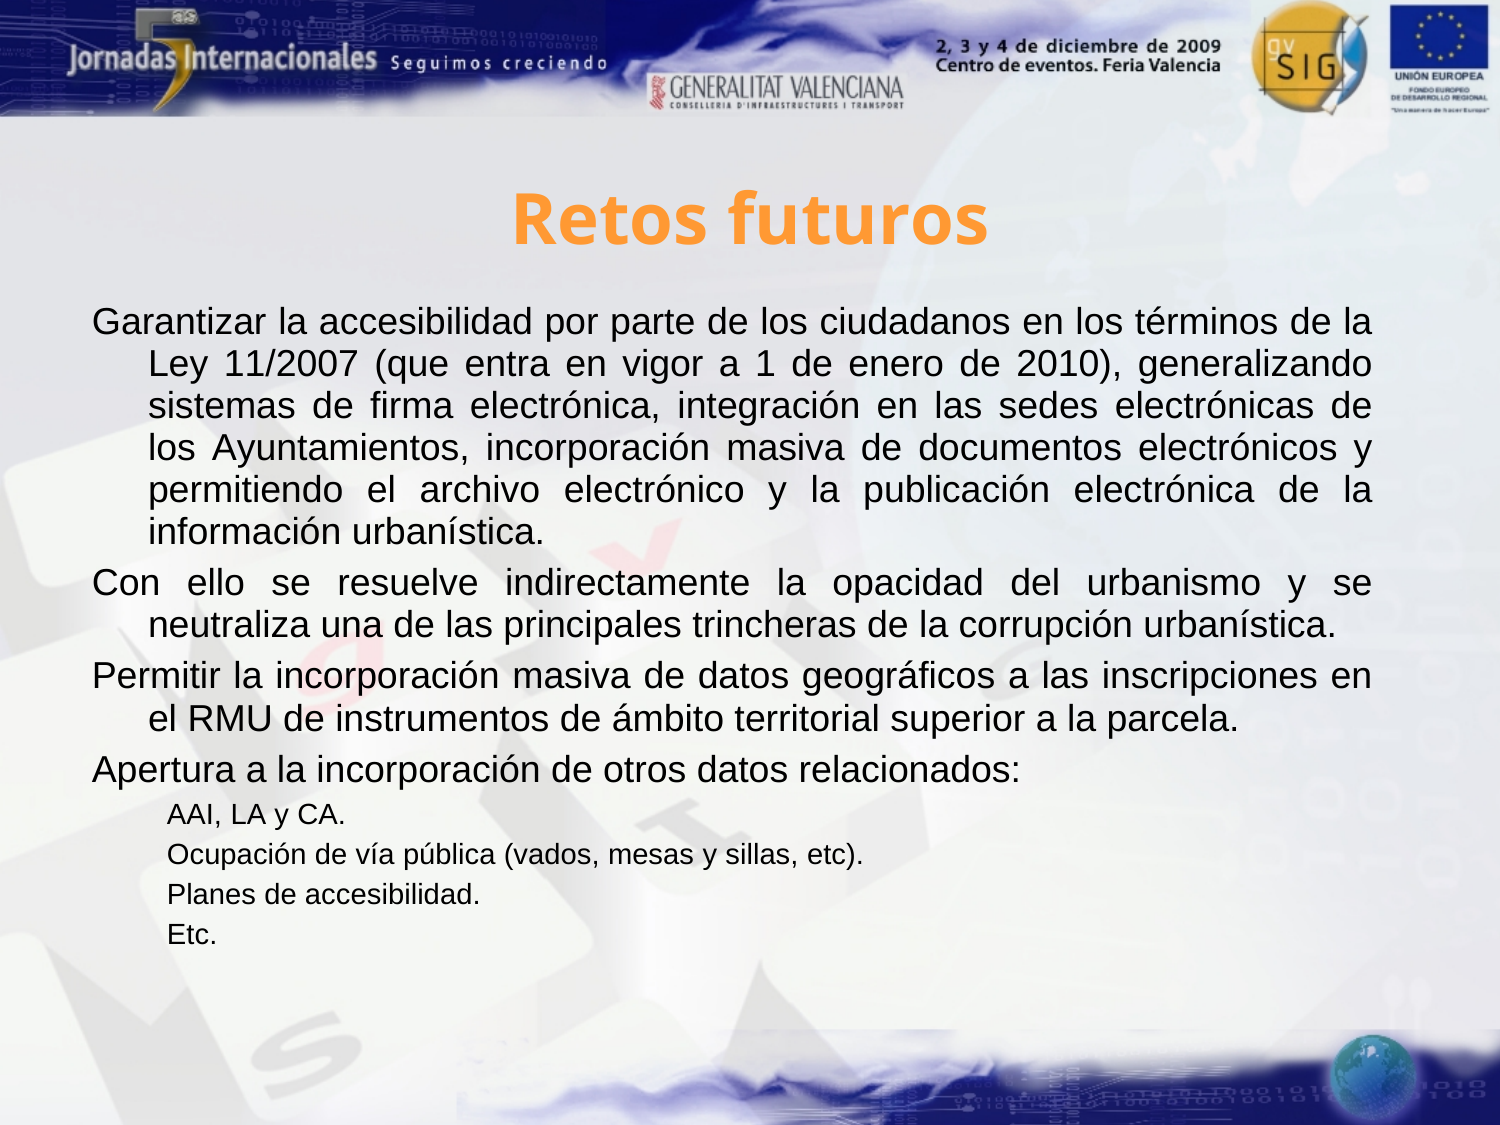

Retos futuros
# Garantizar la accesibilidad por parte de los ciudadanos en los términos de la Ley 11/2007 (que entra en vigor a 1 de enero de 2010), generalizando sistemas de firma electrónica, integración en las sedes electrónicas de los Ayuntamientos, incorporación masiva de documentos electrónicos y permitiendo el archivo electrónico y la publicación electrónica de la información urbanística.
Con ello se resuelve indirectamente la opacidad del urbanismo y se neutraliza una de las principales trincheras de la corrupción urbanística.
Permitir la incorporación masiva de datos geográficos a las inscripciones en el RMU de instrumentos de ámbito territorial superior a la parcela.
Apertura a la incorporación de otros datos relacionados:
AAI, LA y CA.
Ocupación de vía pública (vados, mesas y sillas, etc).
Planes de accesibilidad.
Etc.